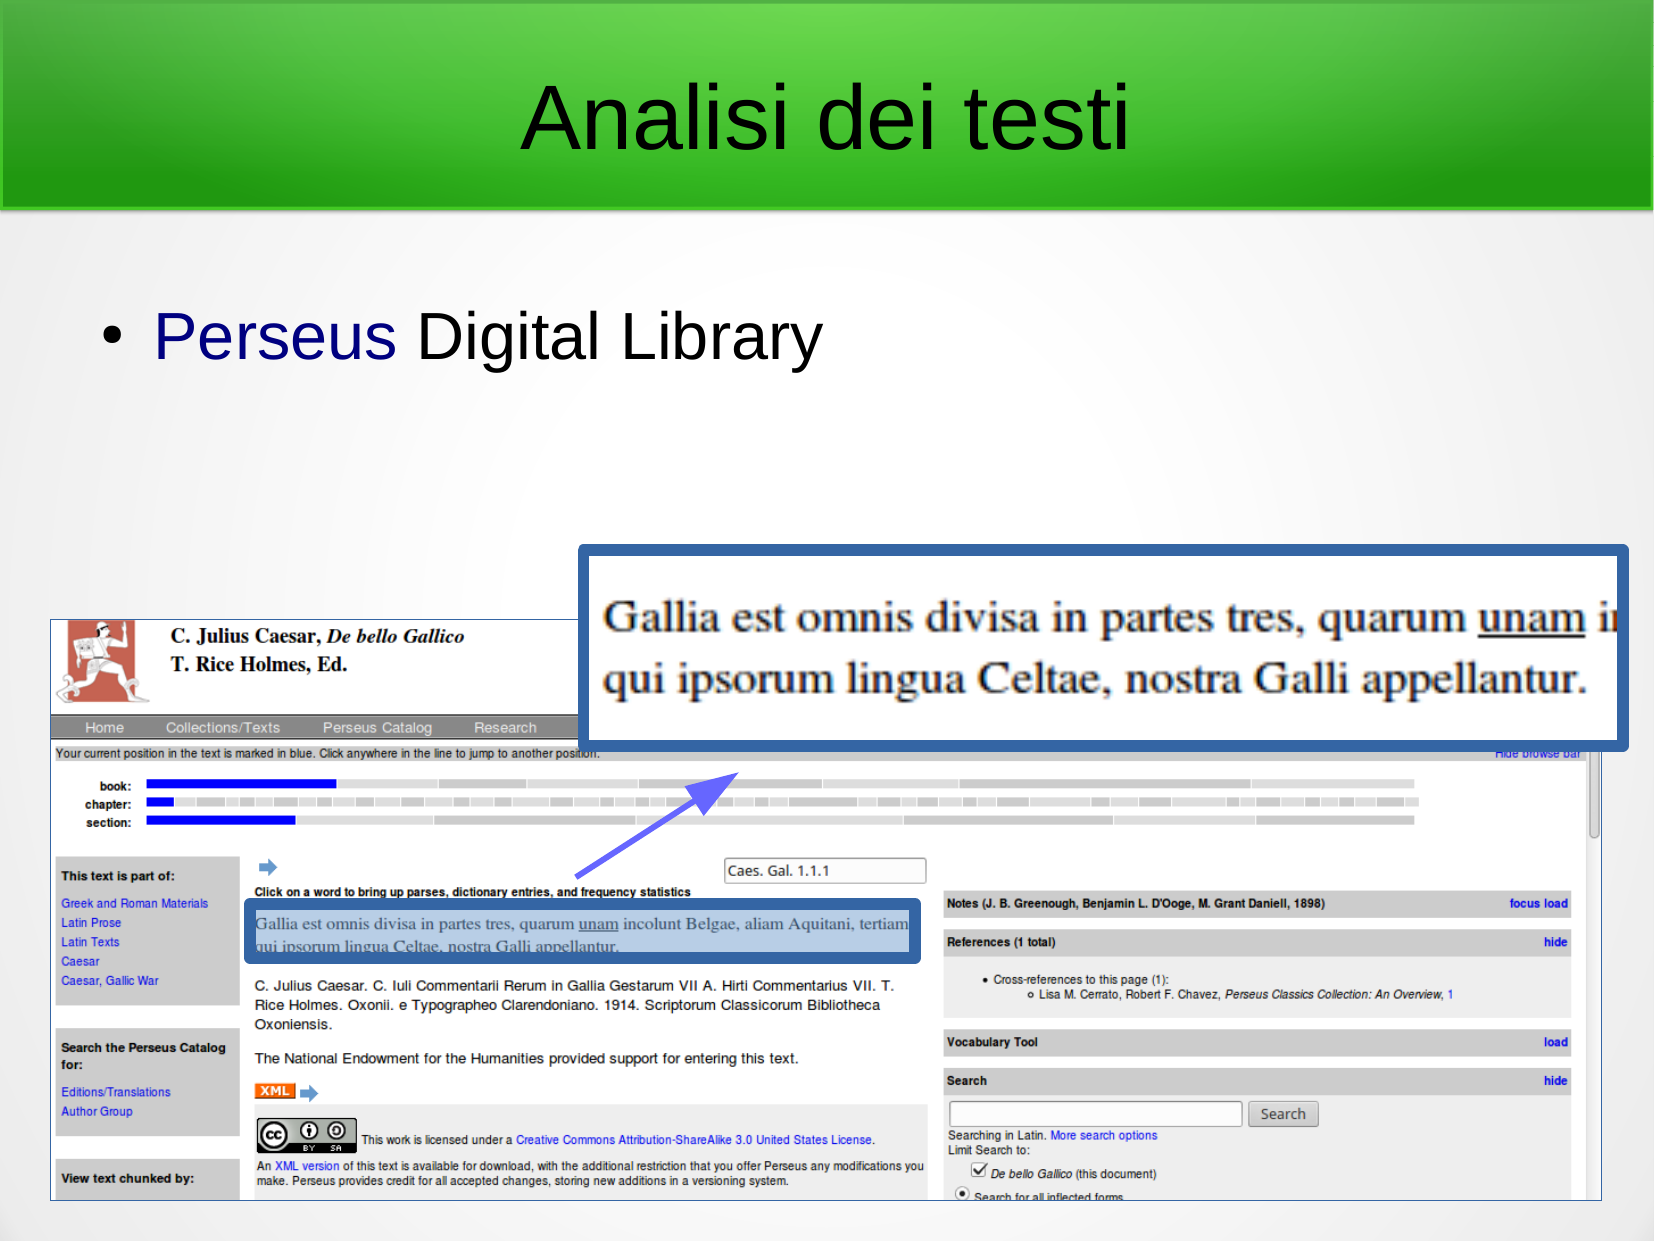

# Analisi dei testi
Perseus Digital Library